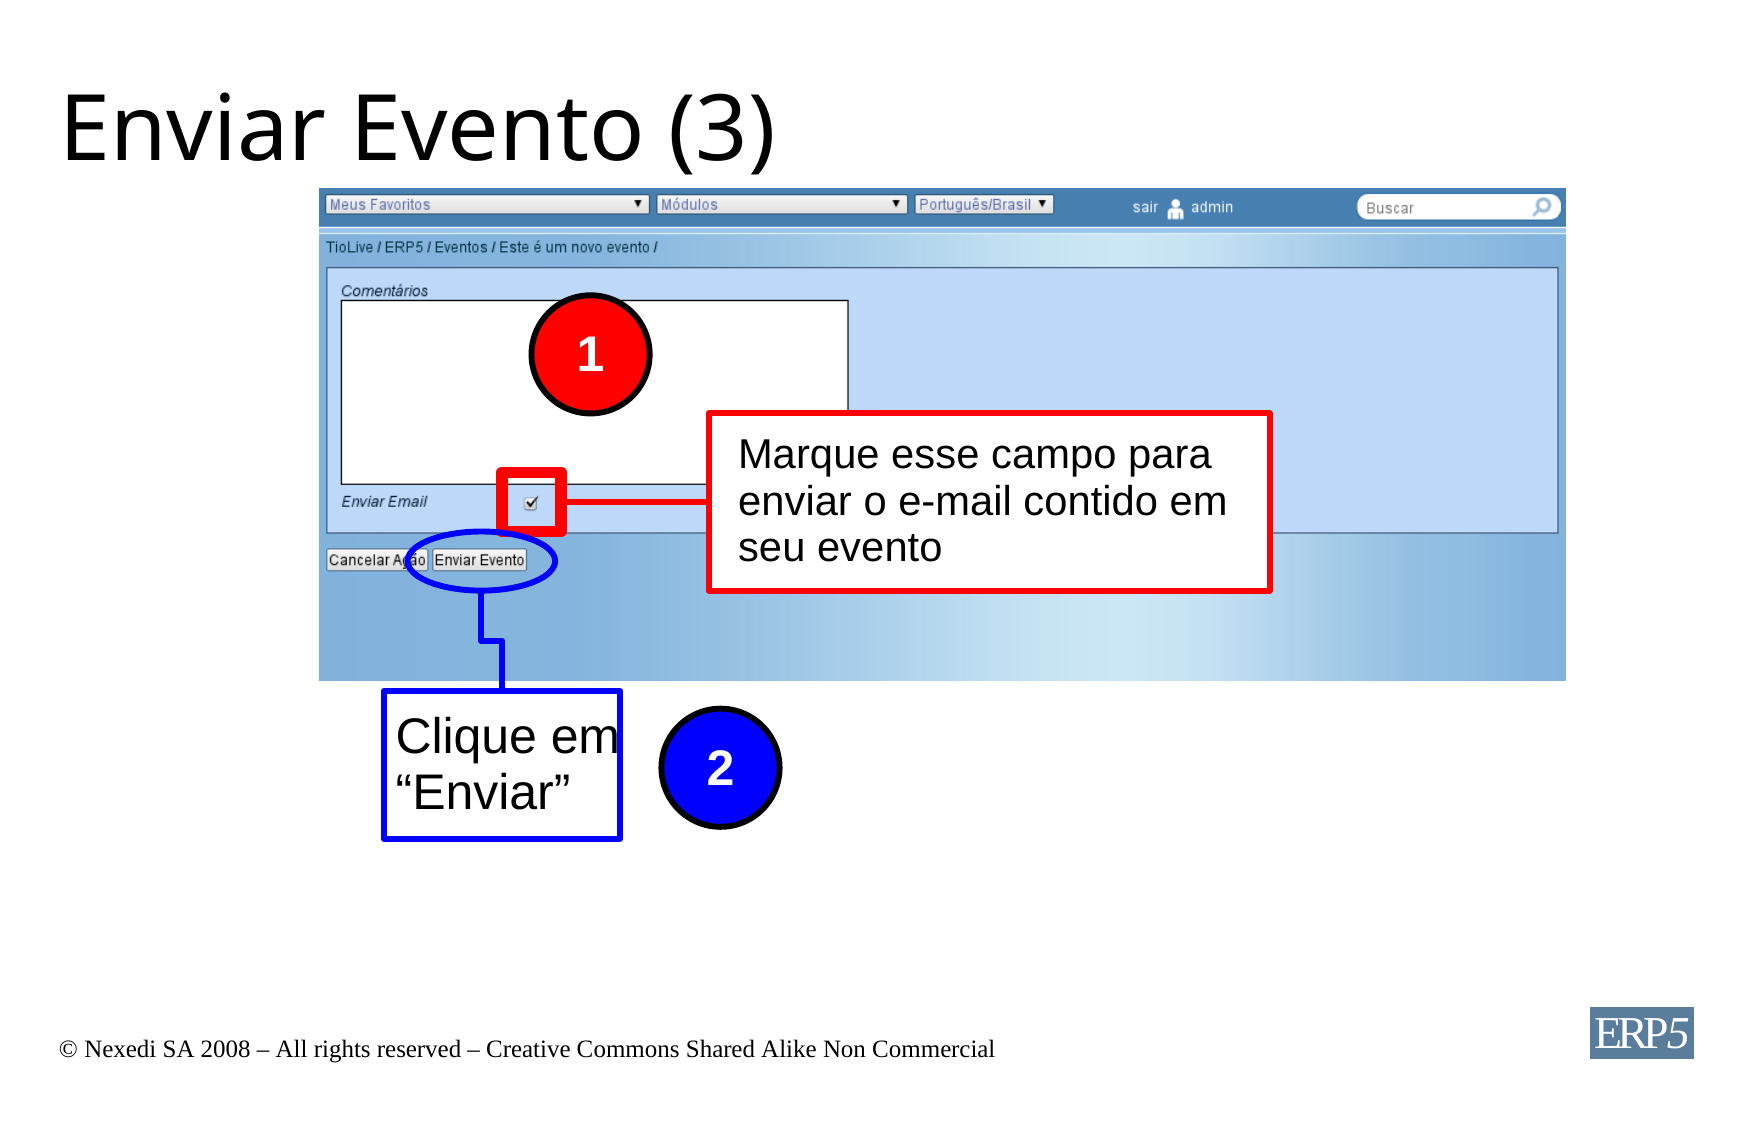

# Enviar Evento (3)
1
Marque esse campo para enviar o e-mail contido em seu evento
Clique em “Enviar”
2